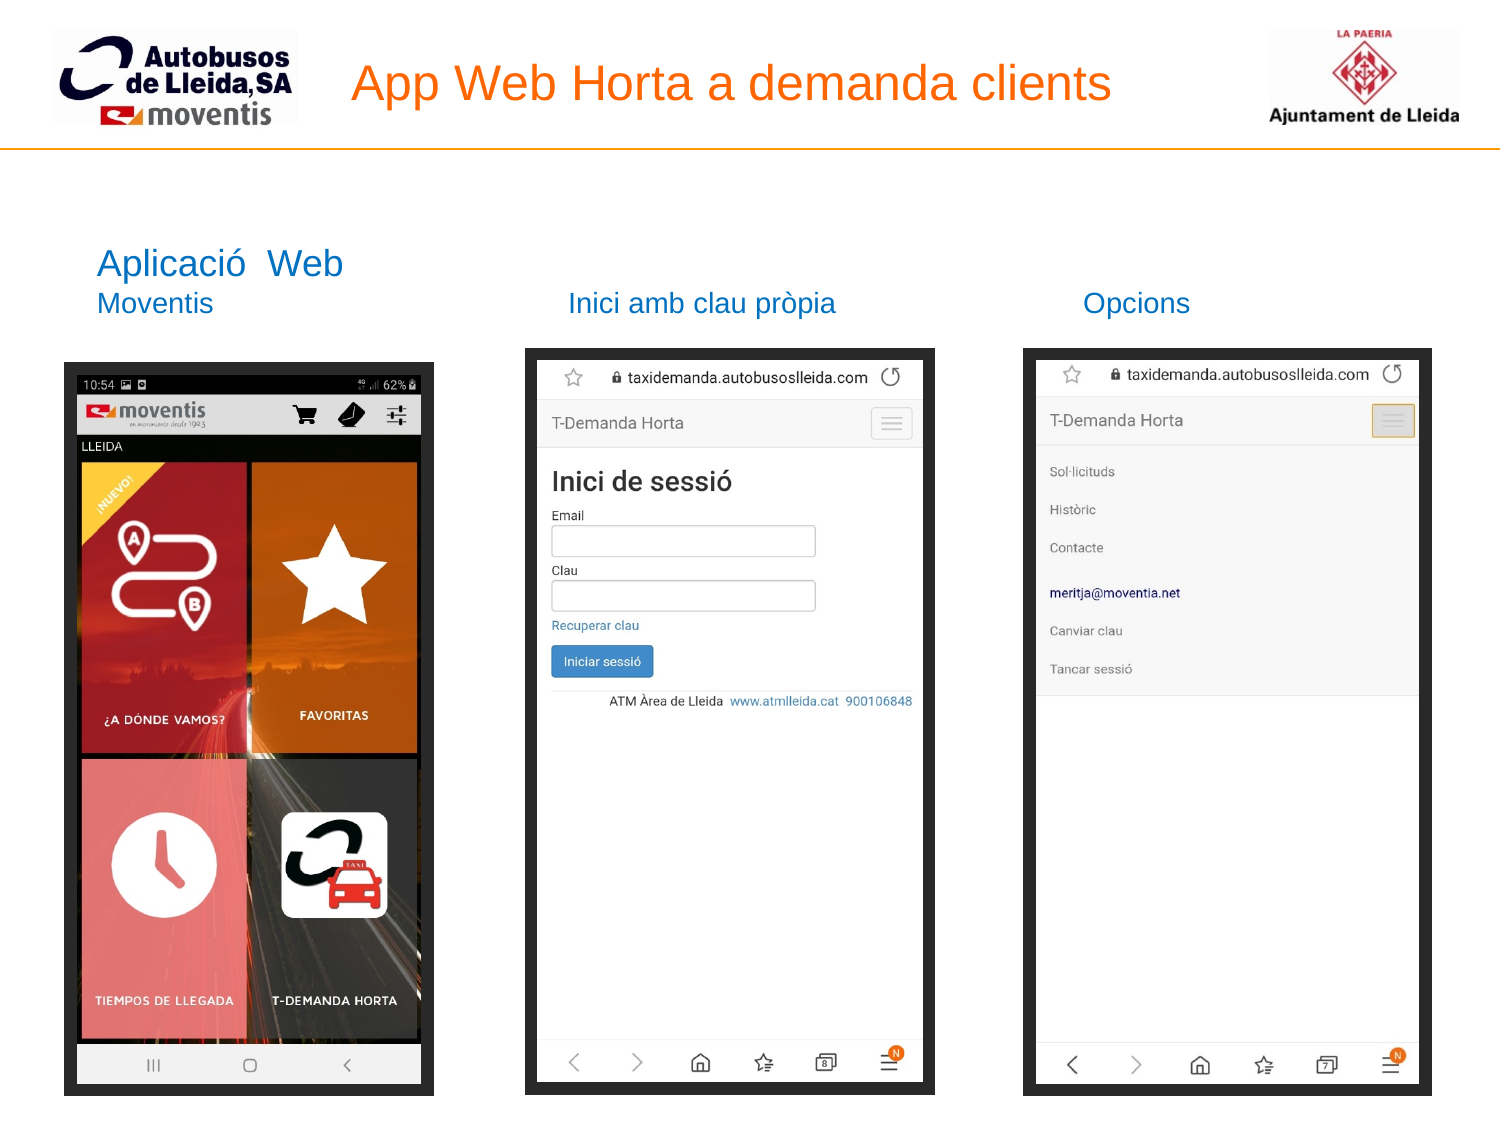

App Web Horta a demanda clients
Aplicació Web
Moventis Inici amb clau pròpia Opcions